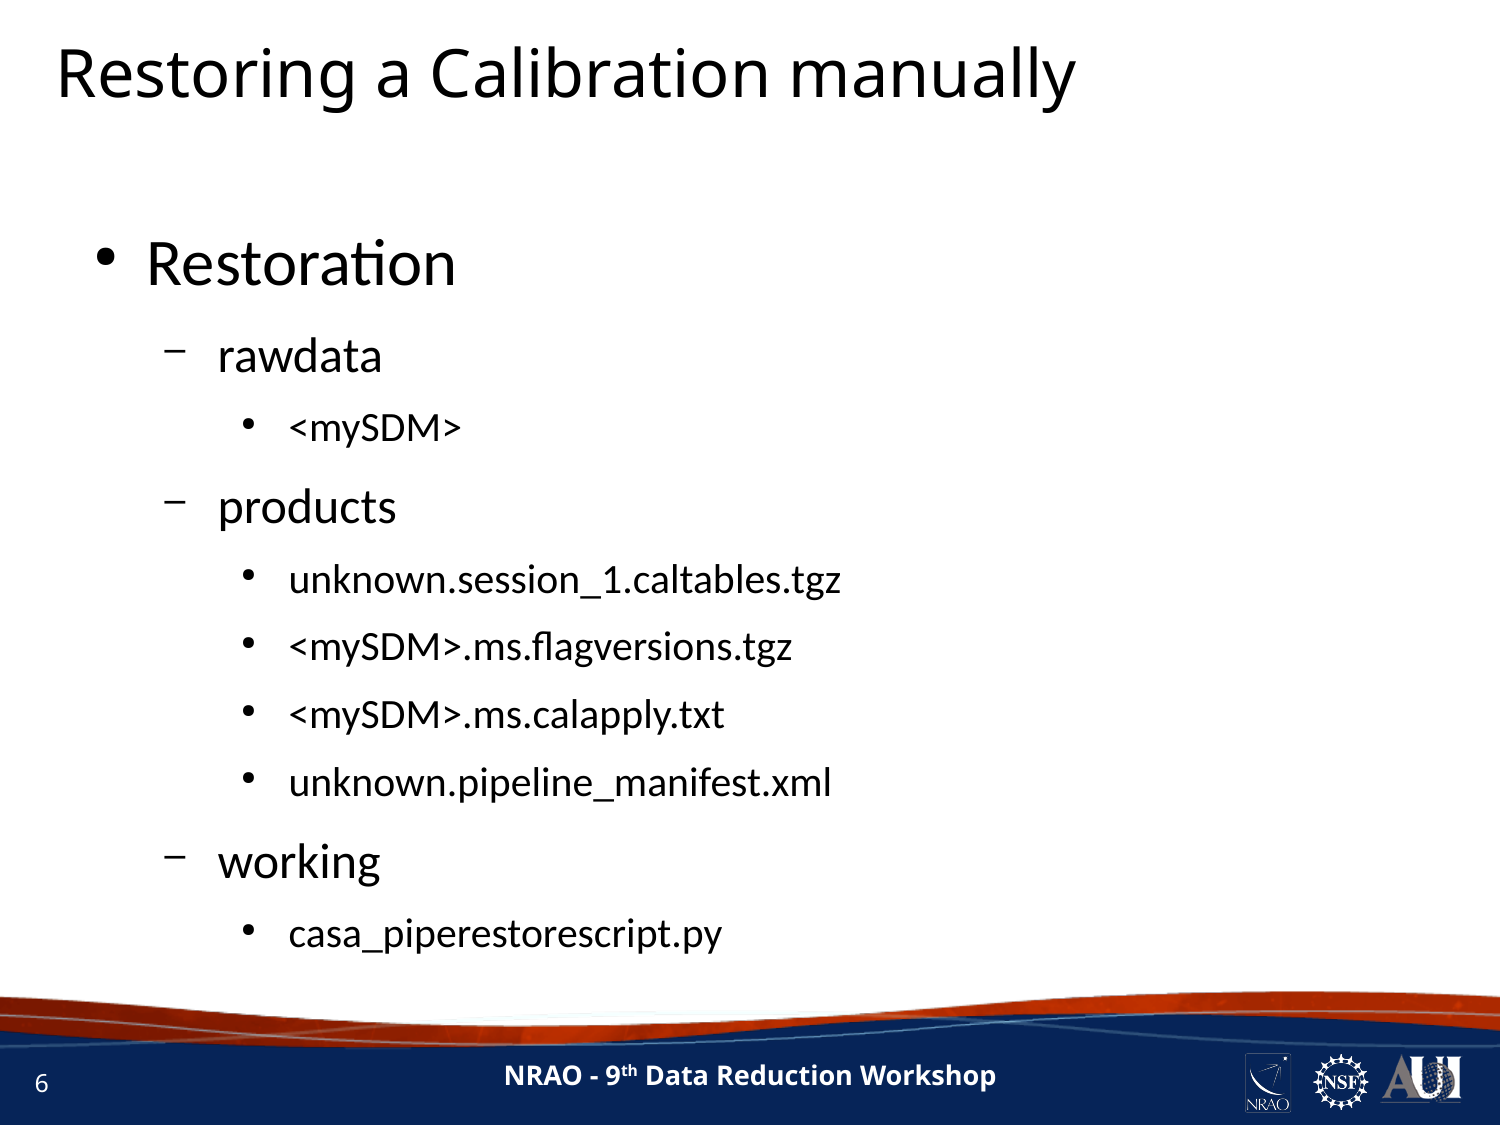

# Restoring a Calibration manually
Restoration
rawdata
<mySDM>
products
unknown.session_1.caltables.tgz
<mySDM>.ms.flagversions.tgz
<mySDM>.ms.calapply.txt
unknown.pipeline_manifest.xml
working
casa_piperestorescript.py